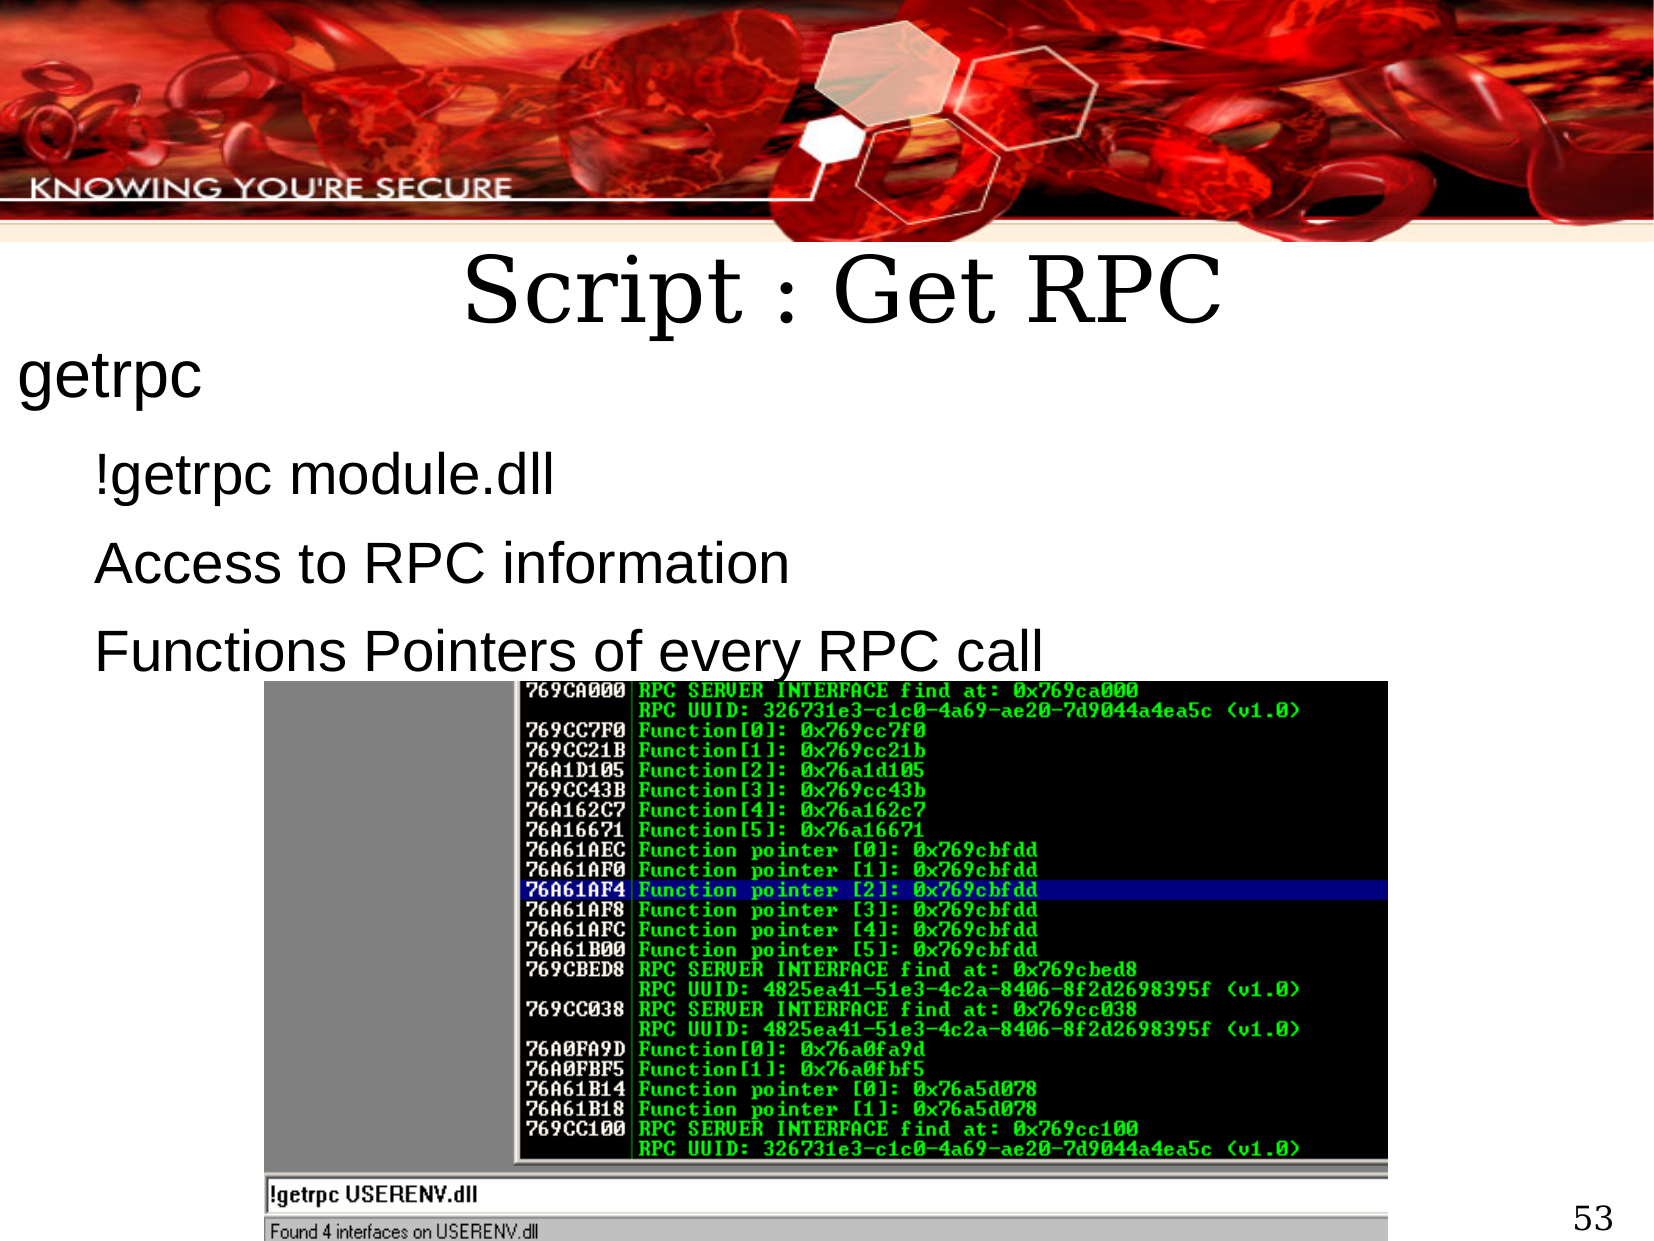

# Script : Get RPC
getrpc
!getrpc module.dll
Access to RPC information
Functions Pointers of every RPC call